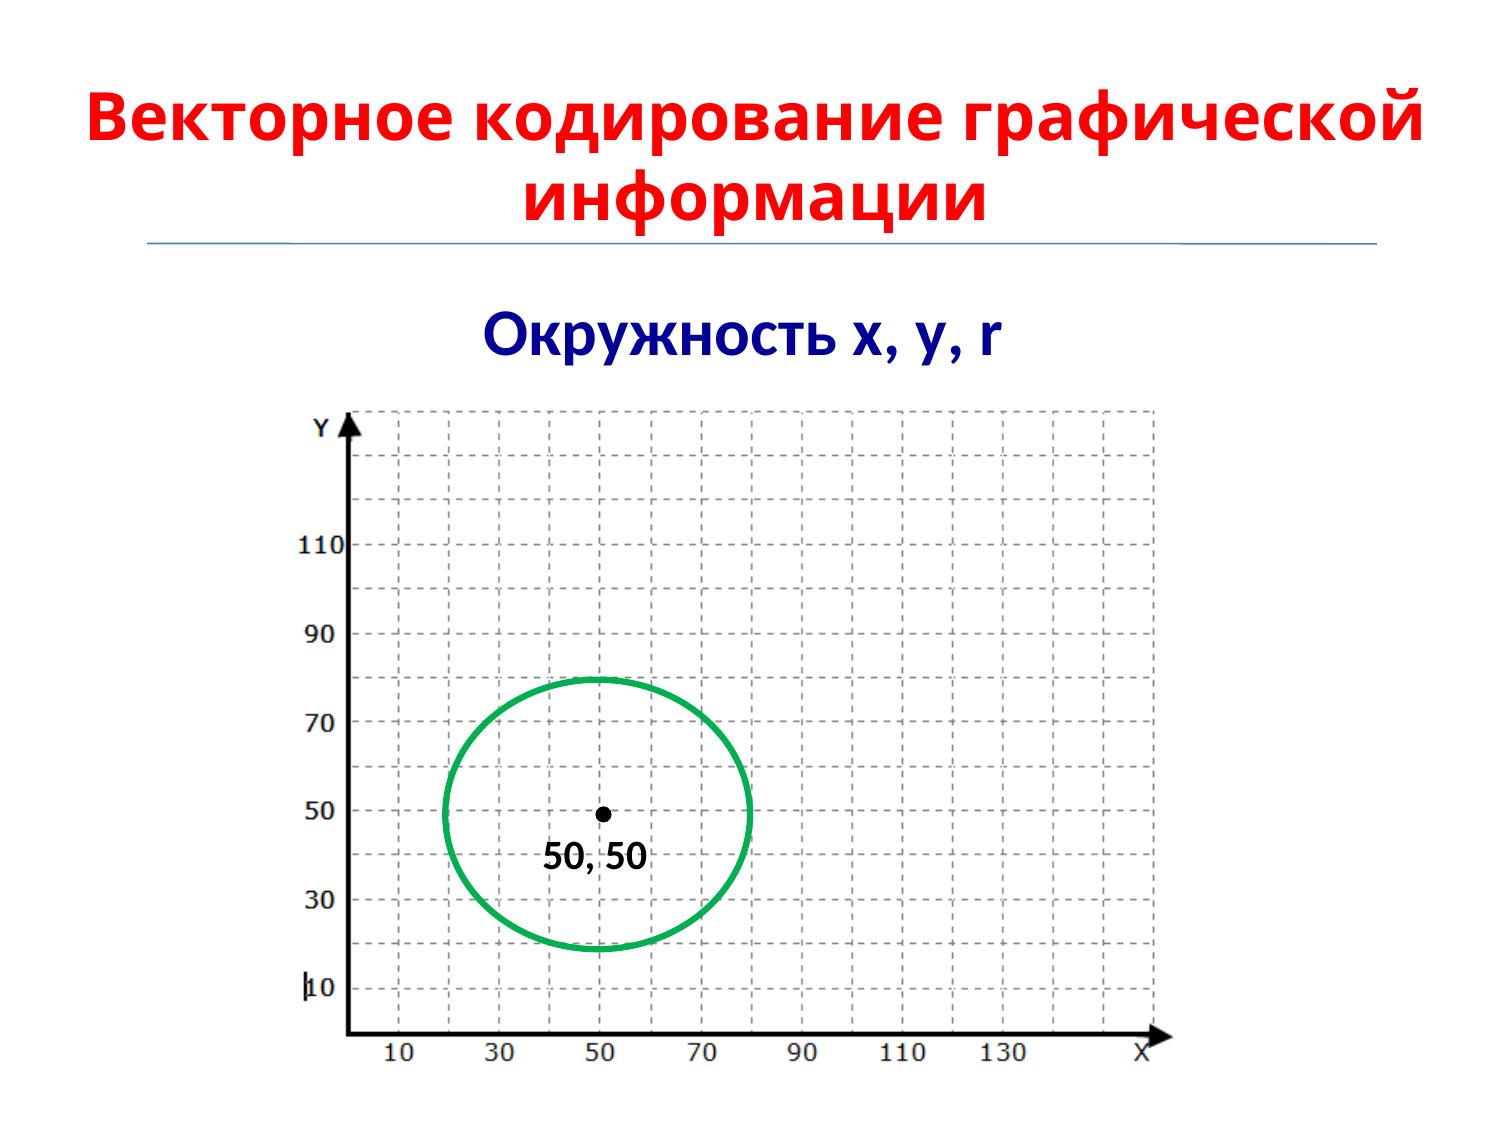

Векторное кодирование графической информации
Окружность x, y, r
50, 50